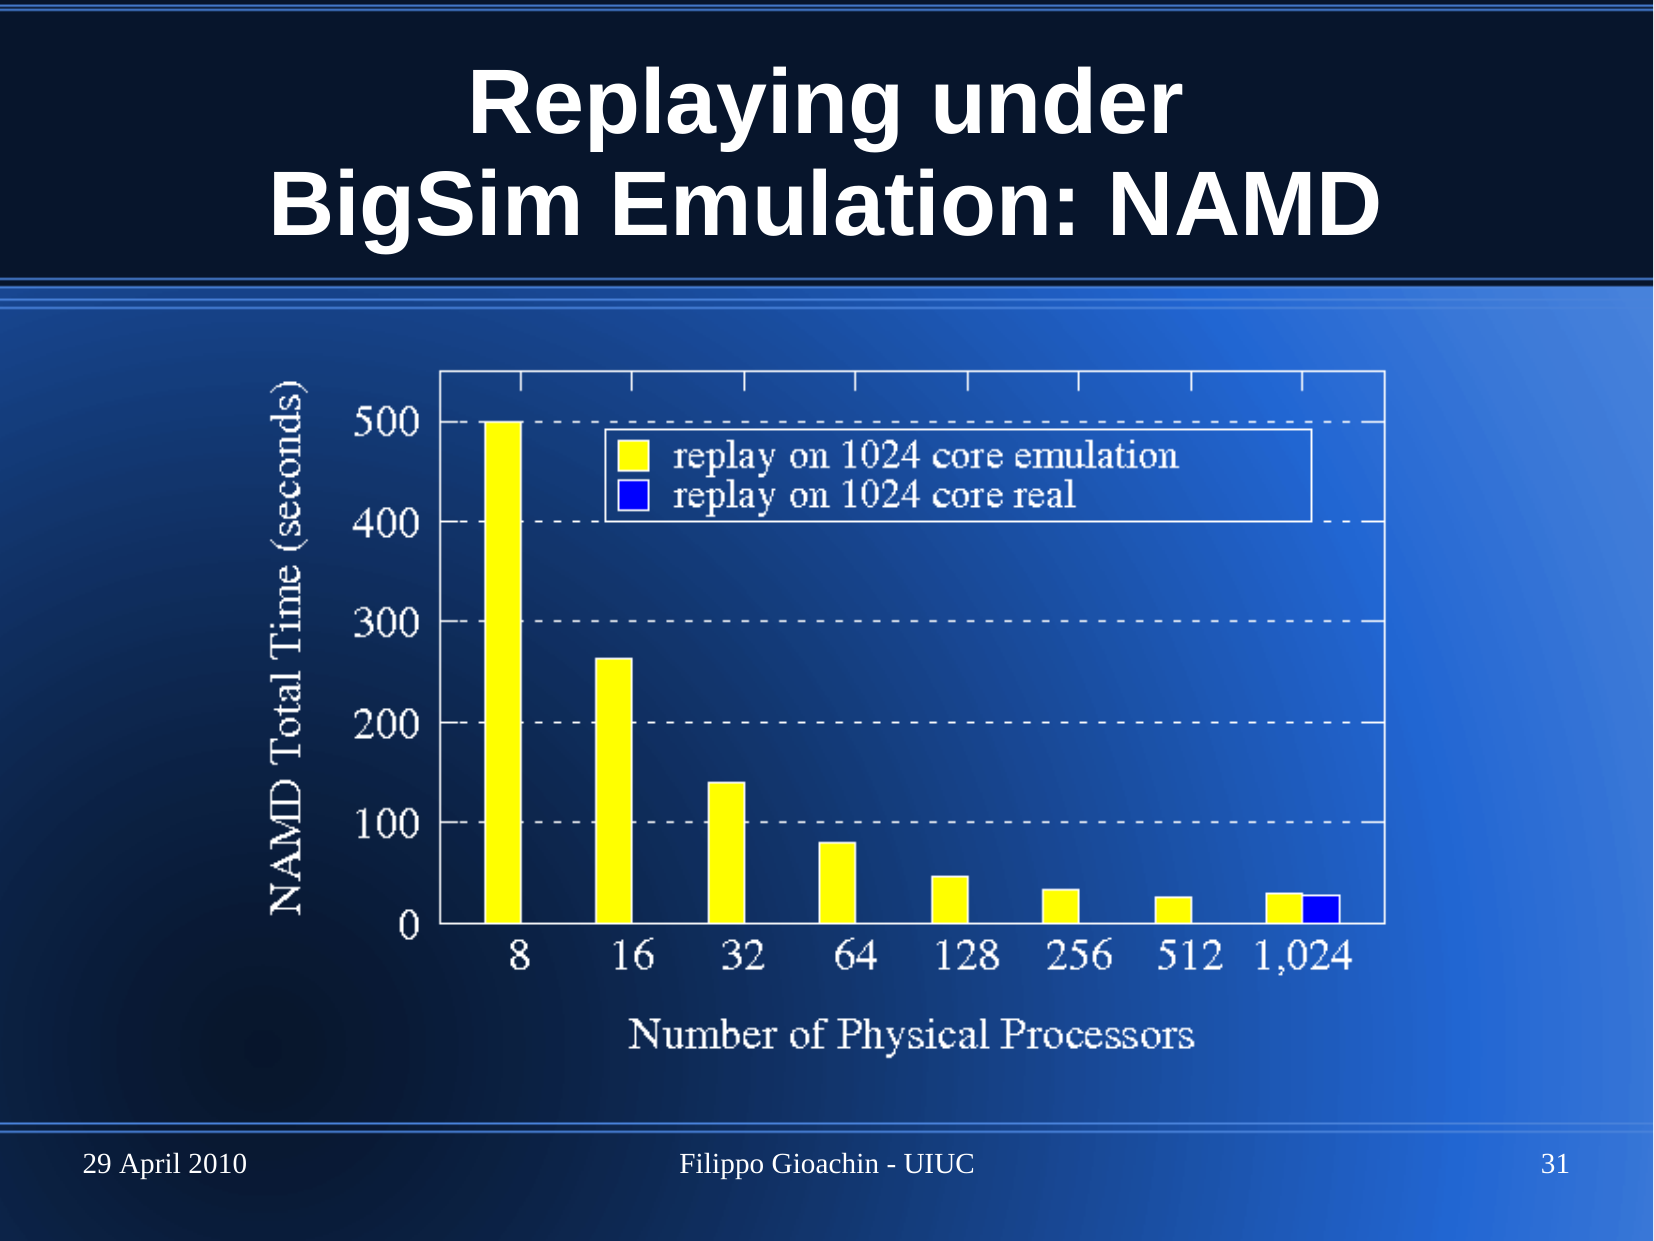

# Replaying under BigSim Emulation: NAMD
29 April 2010
Filippo Gioachin - UIUC
31